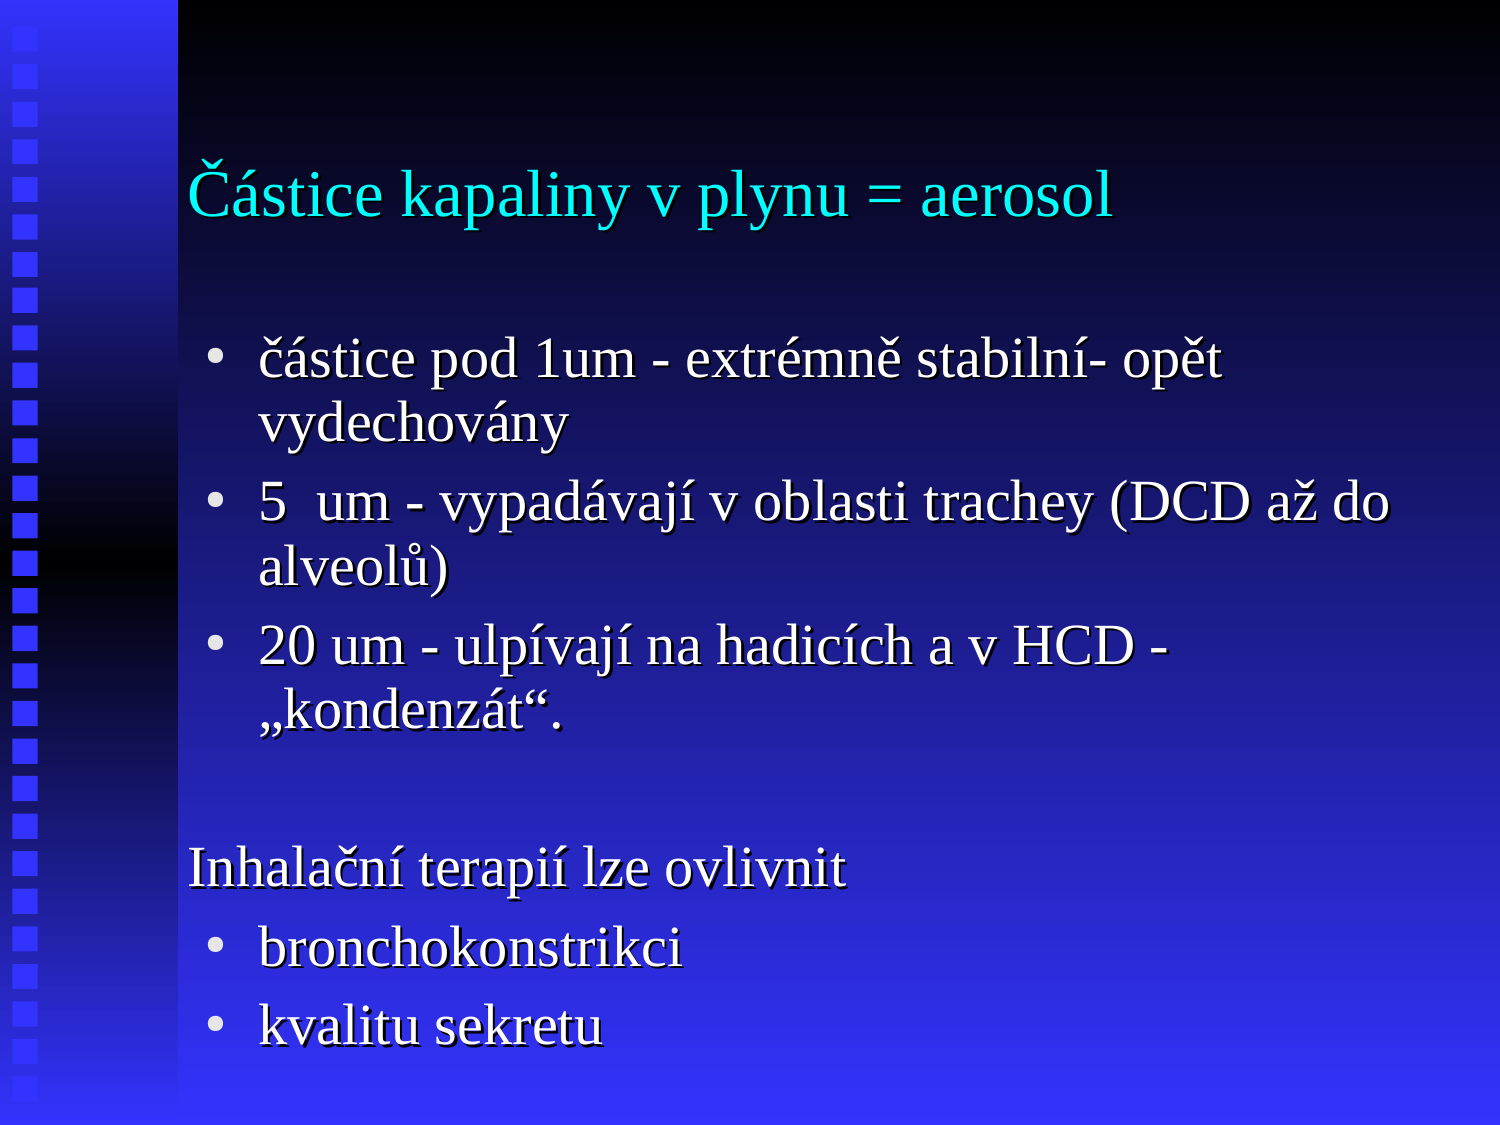

# Částice kapaliny v plynu = aerosol
částice pod 1um - extrémně stabilní- opět vydechovány
5 um - vypadávají v oblasti trachey (DCD až do alveolů)
20 um - ulpívají na hadicích a v HCD - „kondenzát“.
Inhalační terapií lze ovlivnit
bronchokonstrikci
kvalitu sekretu